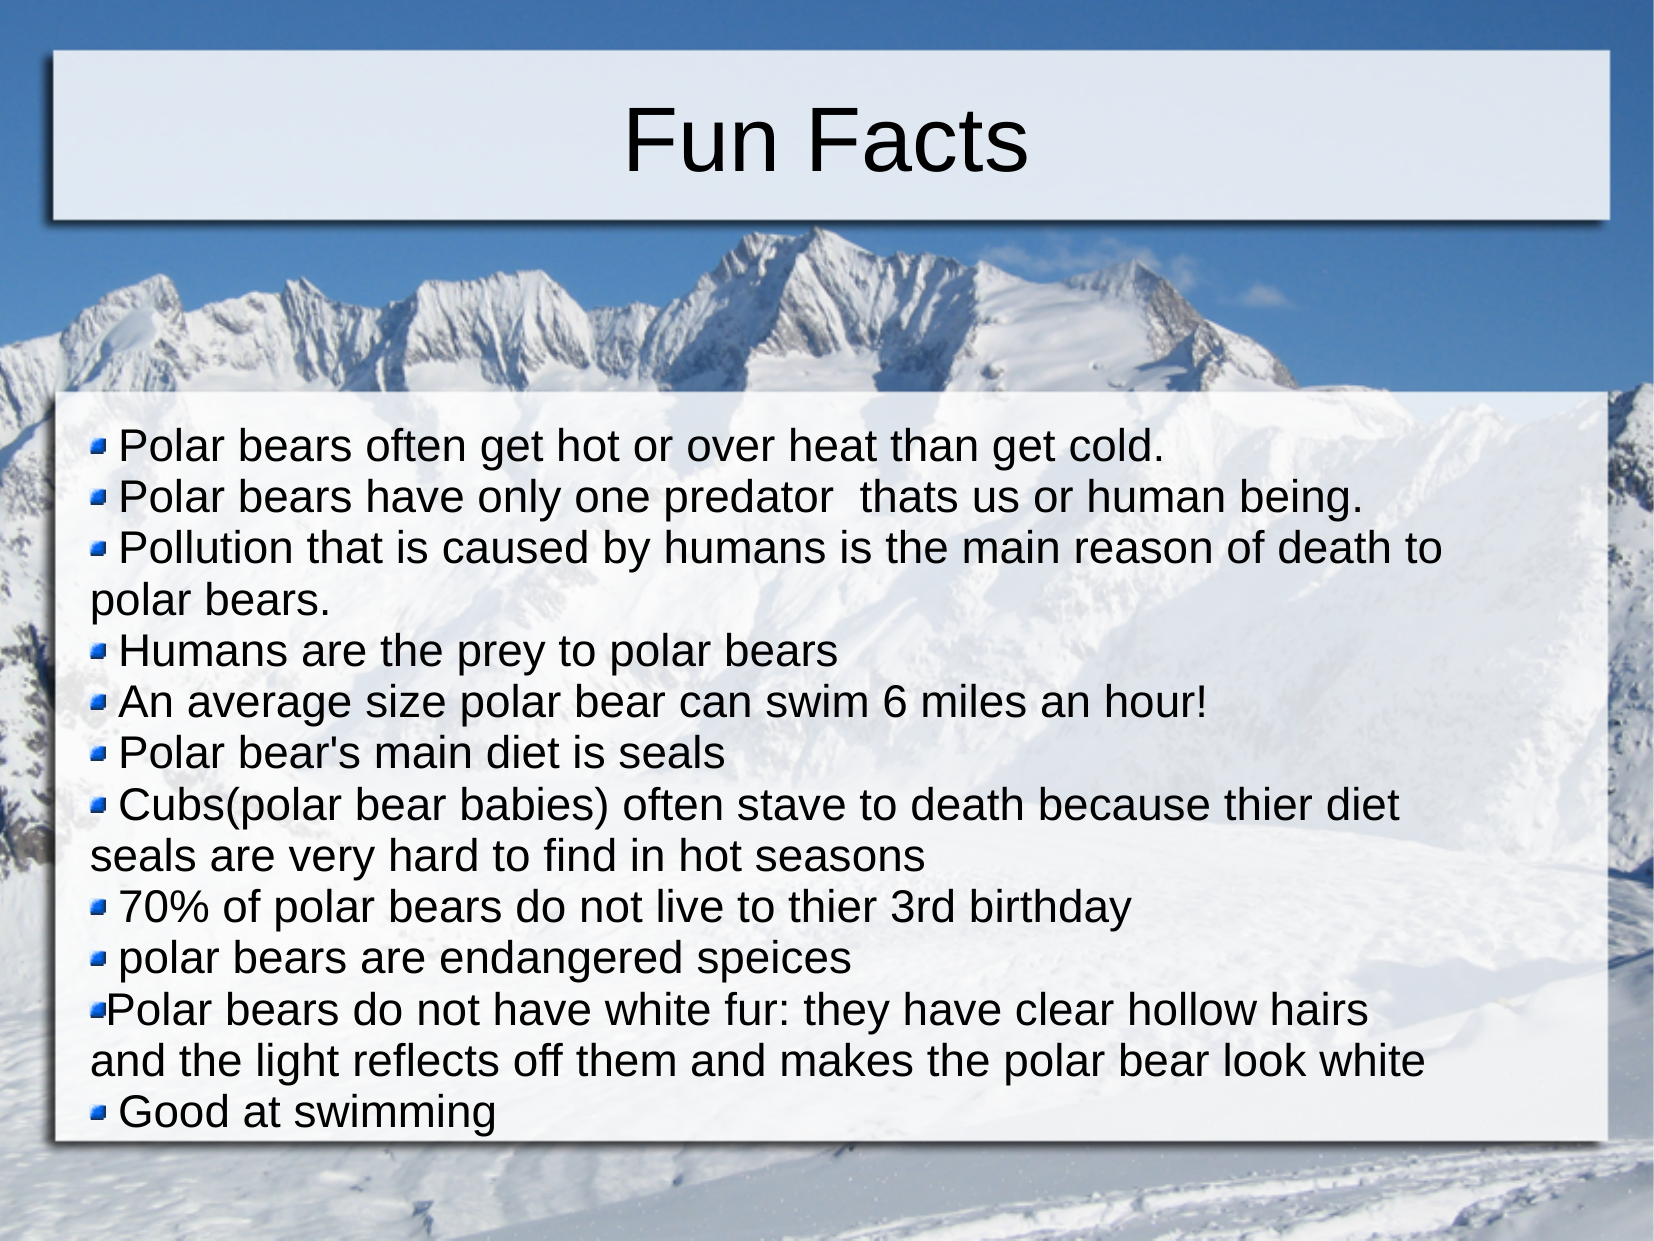

# Fun Facts
 Polar bears often get hot or over heat than get cold.
 Polar bears have only one predator thats us or human being.
 Pollution that is caused by humans is the main reason of death to polar bears.
 Humans are the prey to polar bears
 An average size polar bear can swim 6 miles an hour!
 Polar bear's main diet is seals
 Cubs(polar bear babies) often stave to death because thier diet seals are very hard to find in hot seasons
 70% of polar bears do not live to thier 3rd birthday
 polar bears are endangered speices
Polar bears do not have white fur: they have clear hollow hairs and the light reflects off them and makes the polar bear look white
 Good at swimming